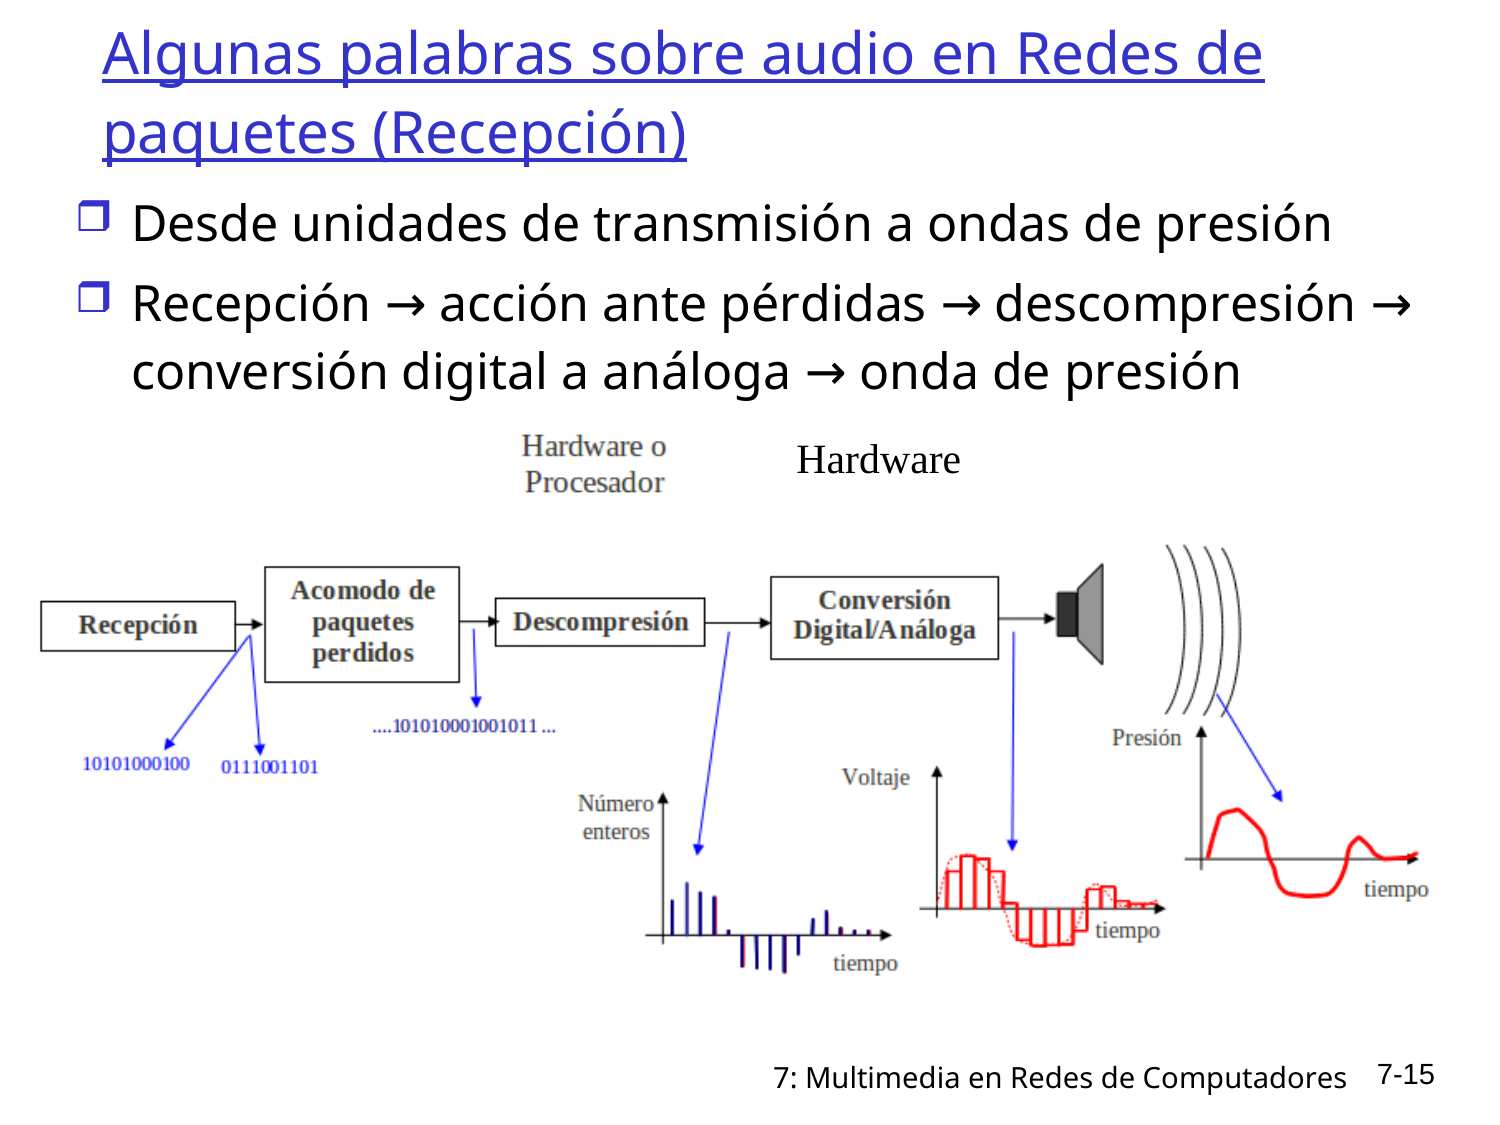

# Algunas palabras sobre audio en Redes de paquetes (Recepción)
Desde unidades de transmisión a ondas de presión
Recepción → acción ante pérdidas → descompresión → conversión digital a análoga → onda de presión
Hardware
15